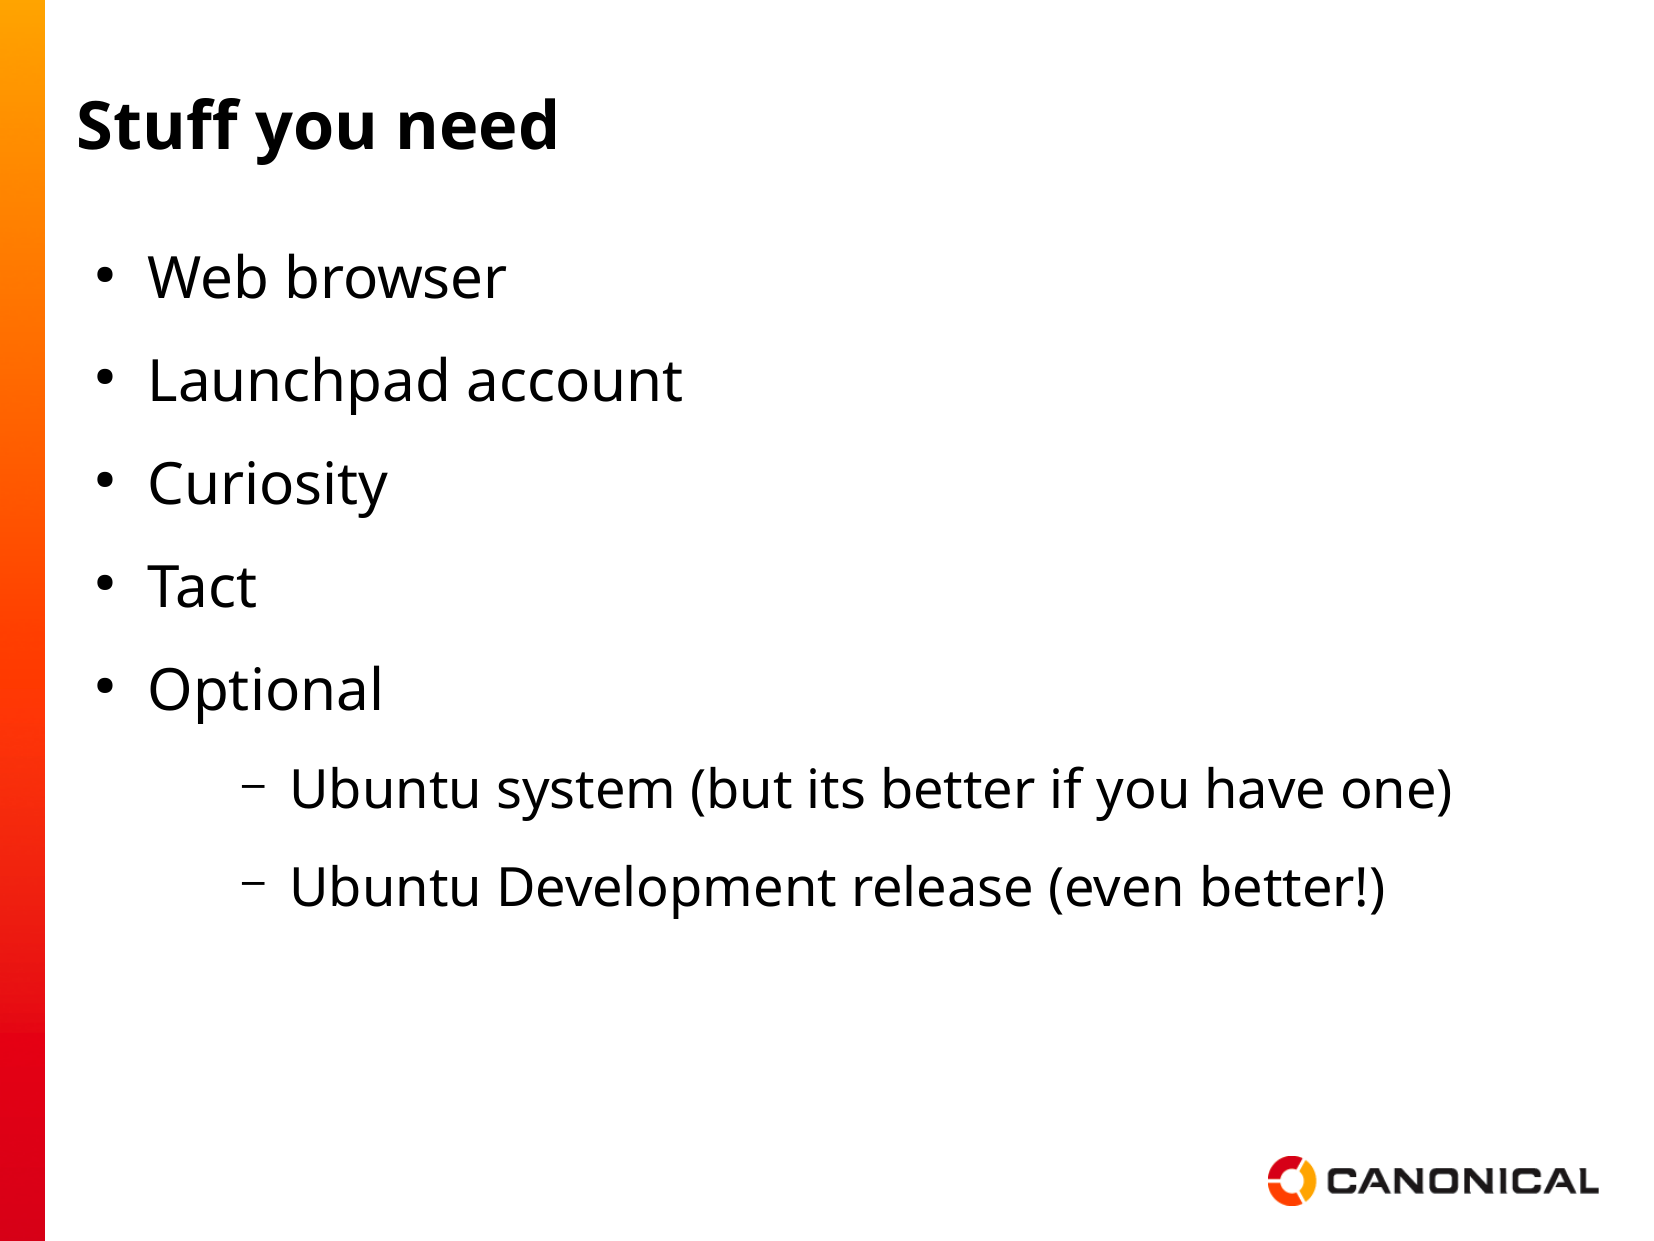

# Stuff you need
Web browser
Launchpad account
Curiosity
Tact
Optional
Ubuntu system (but its better if you have one)
Ubuntu Development release (even better!)